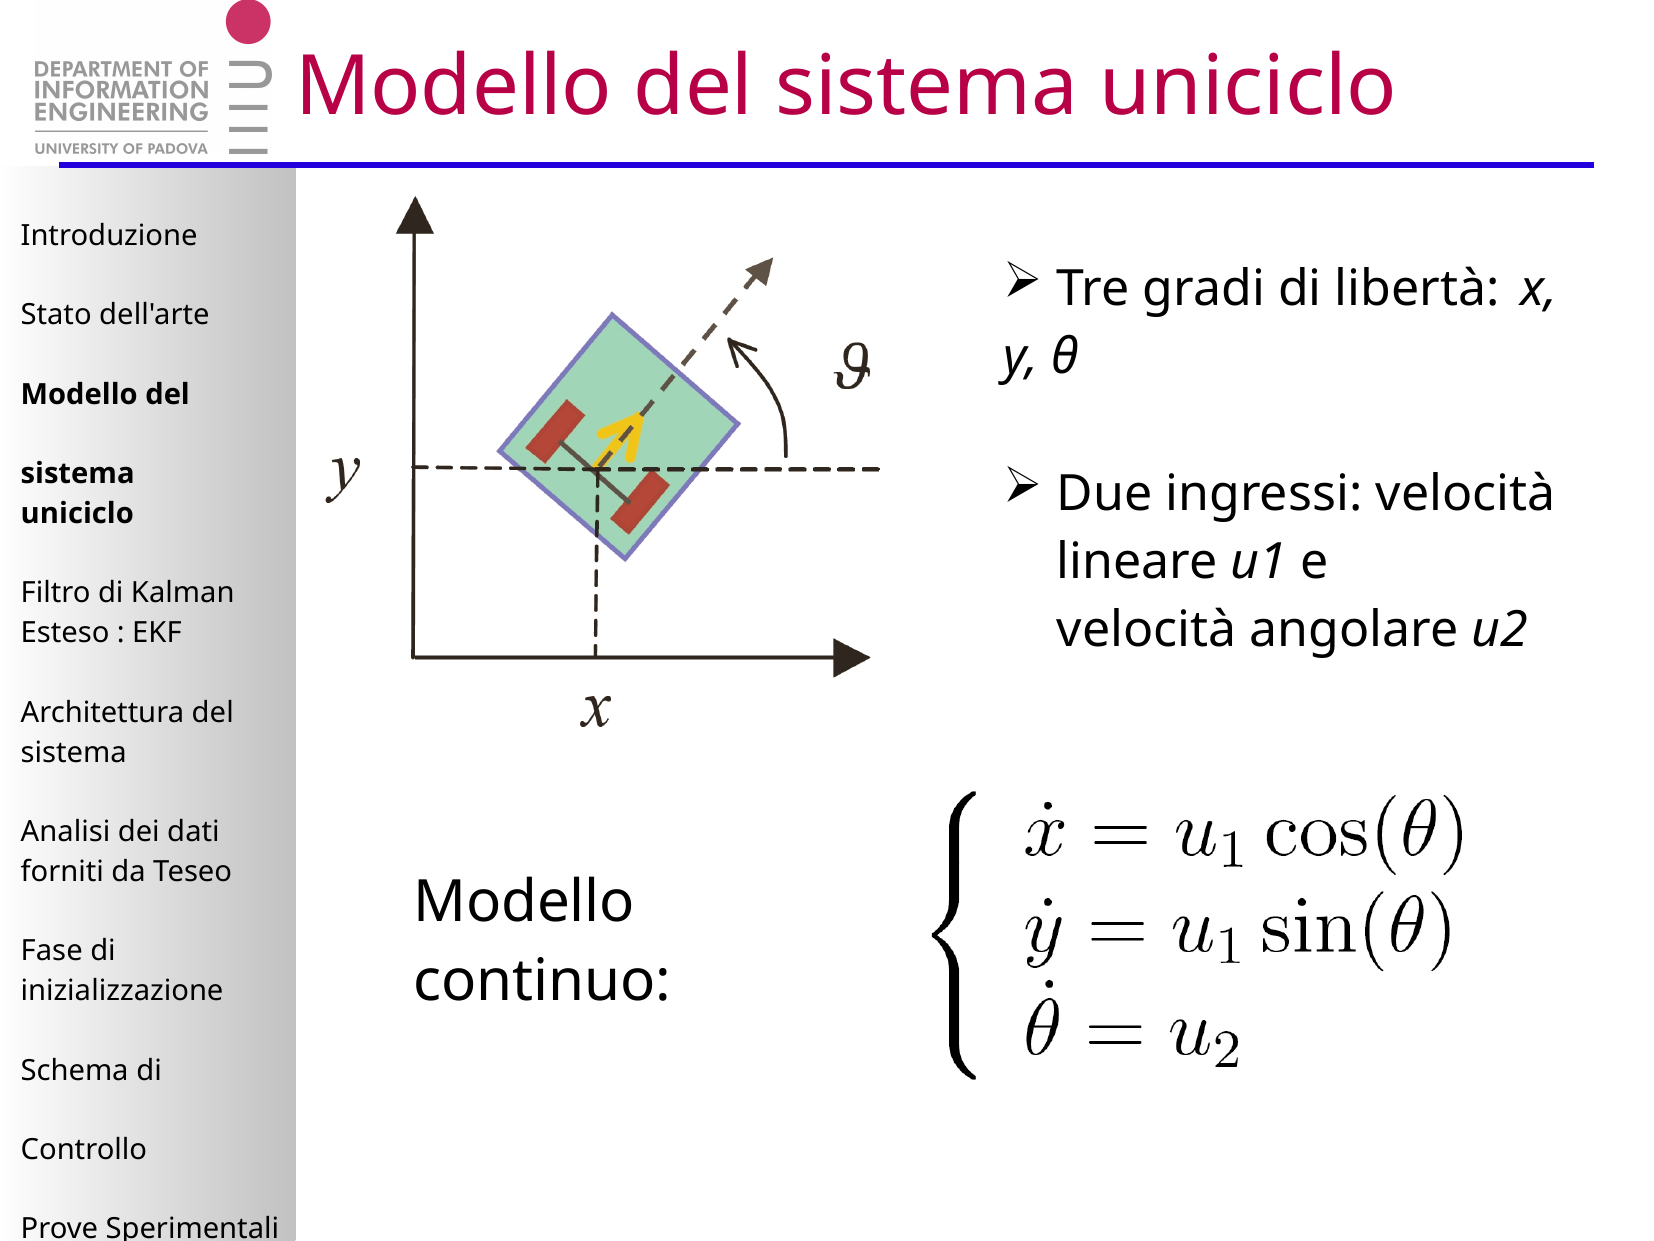

Modello del sistema uniciclo
Introduzione
Stato dell'arte
Modello del sistema
uniciclo
Filtro di Kalman
Esteso : EKF
Architettura del
sistema
Analisi dei dati
forniti da Teseo
Fase di
inizializzazione
Schema di Controllo
Prove Sperimentali
Conclusioni
Sviluppi futuri
# Tre gradi di libertà: 	x, y, θ
 Due ingressi: velocità
 lineare u1 e
 velocità angolare u2
Modello continuo: